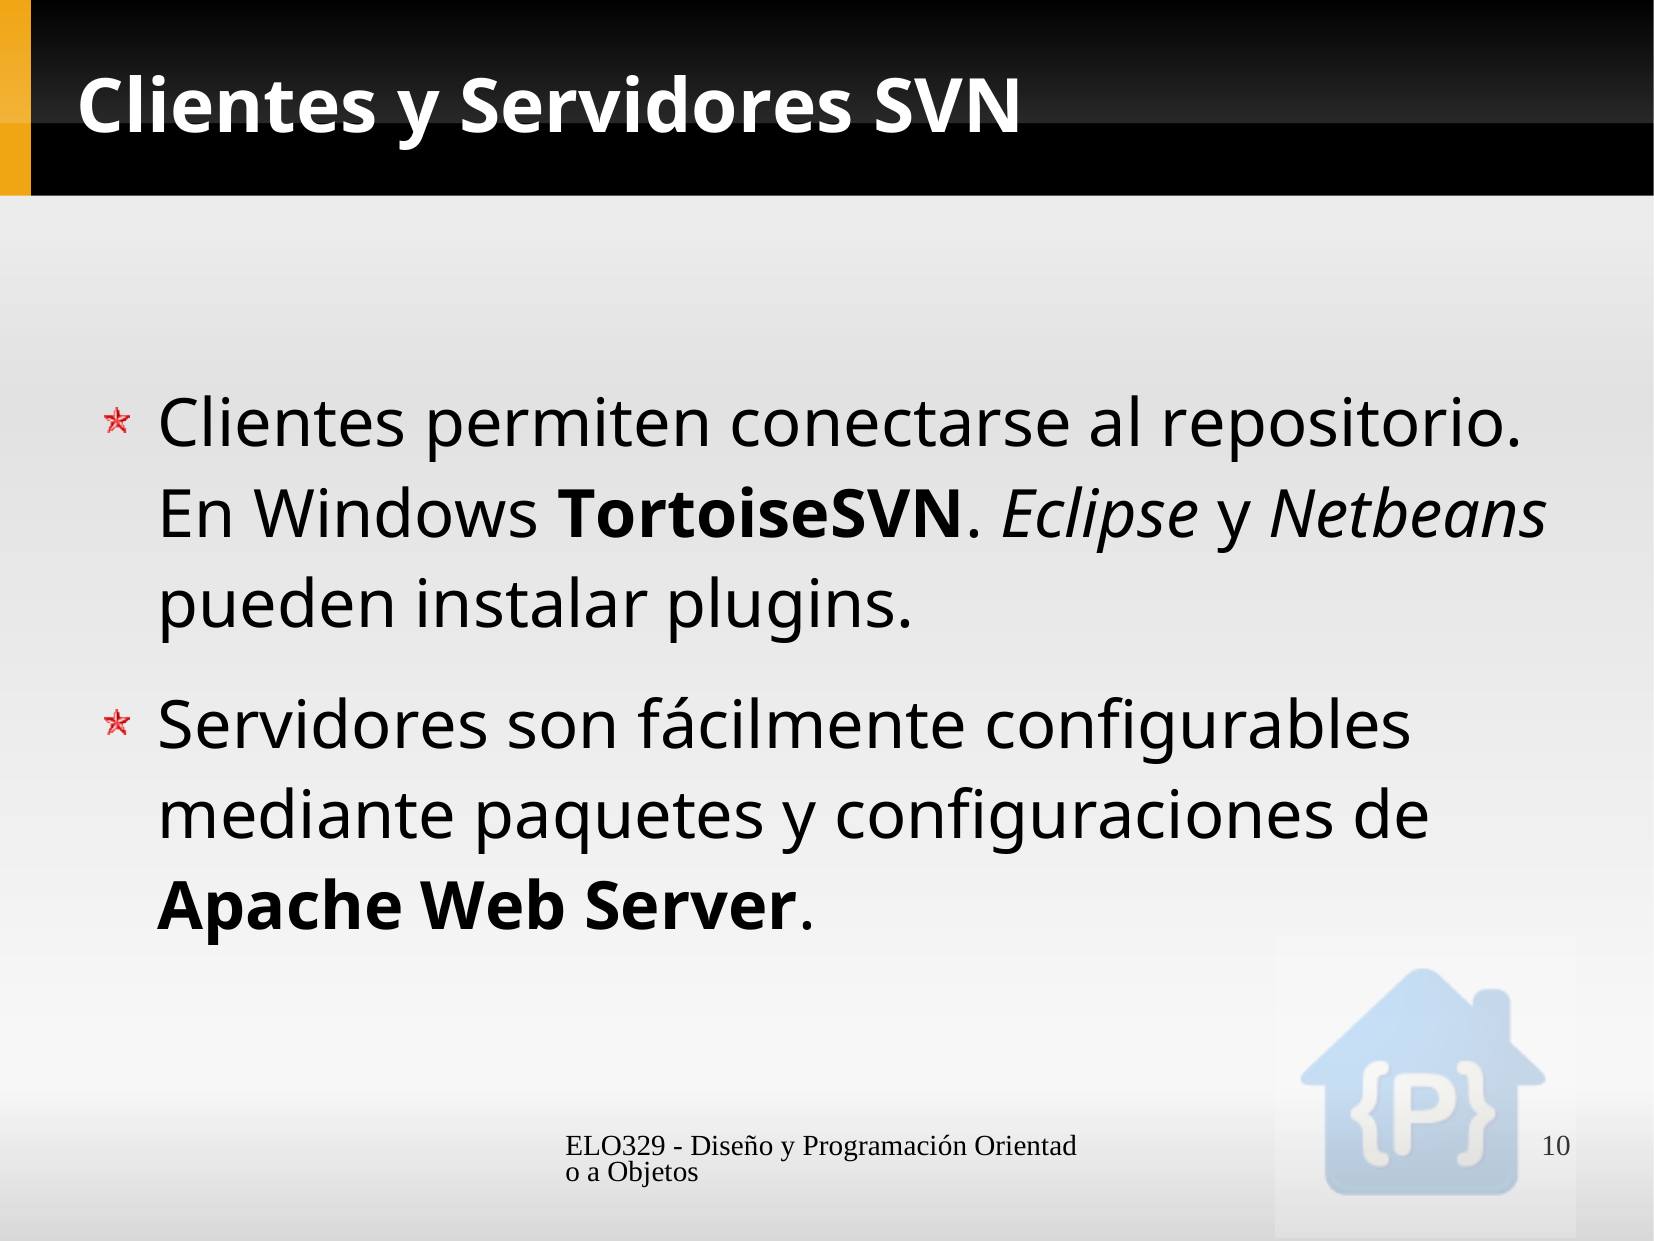

# Clientes y Servidores SVN
Clientes permiten conectarse al repositorio. En Windows TortoiseSVN. Eclipse y Netbeans pueden instalar plugins.
Servidores son fácilmente configurables mediante paquetes y configuraciones de Apache Web Server.
ELO329 - Diseño y Programación Orientado a Objetos
10